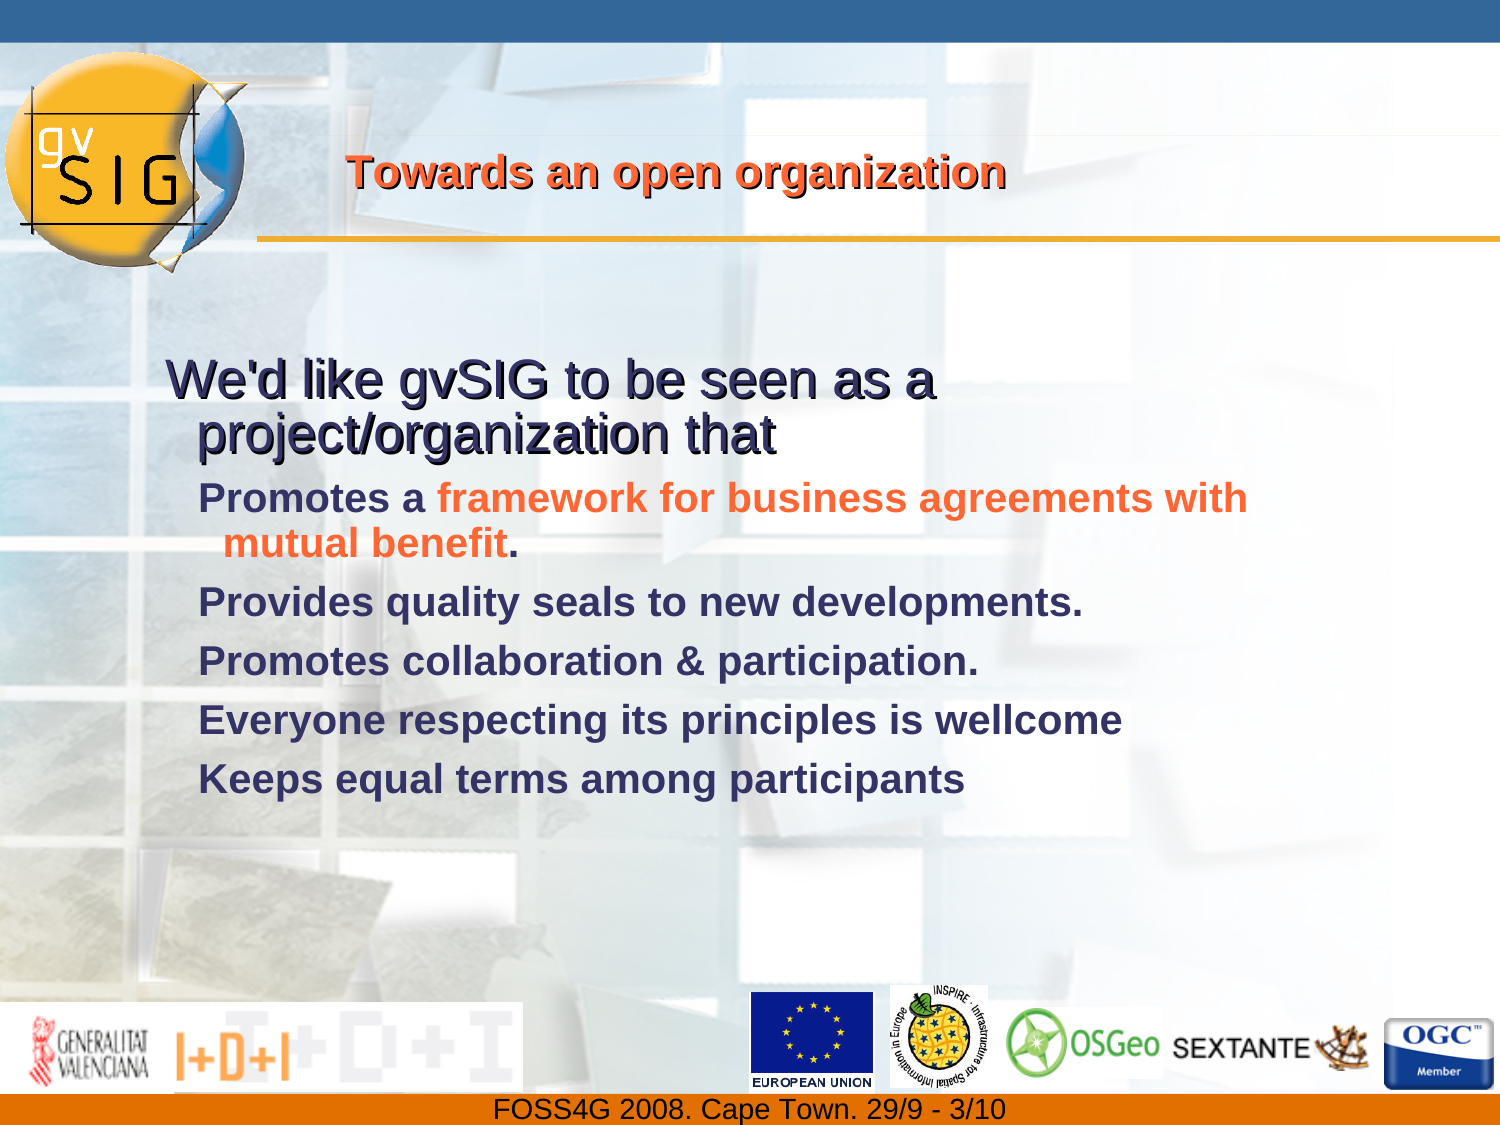

Towards an open organization
# We'd like gvSIG to be seen as a project/organization that
Promotes a framework for business agreements with mutual benefit.
Provides quality seals to new developments.
Promotes collaboration & participation.
Everyone respecting its principles is wellcome
Keeps equal terms among participants